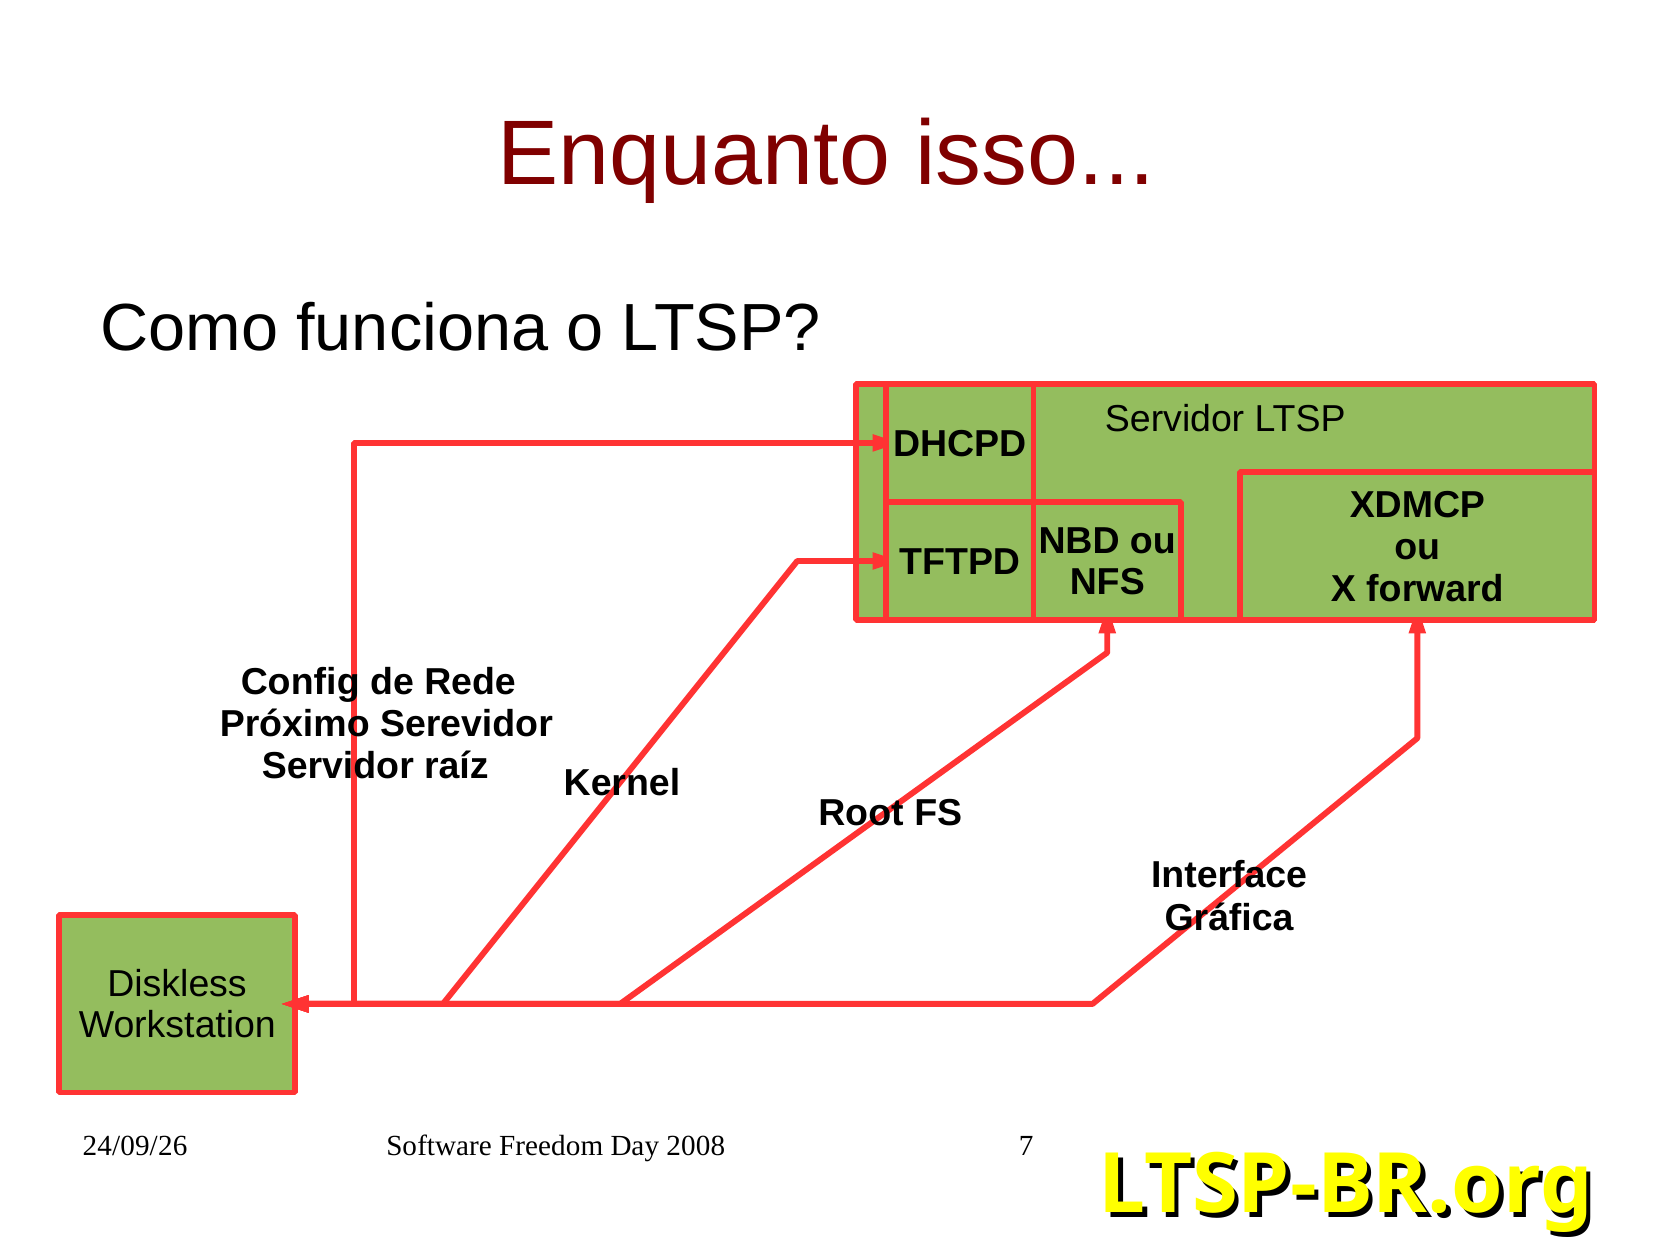

# Enquanto isso...
Como funciona o LTSP?
DHCPD
Servidor LTSP
XDMCP
ou
X forward
TFTPD
NBD ou
NFS
Diskless
Workstation
Software Freedom Day 2008
7